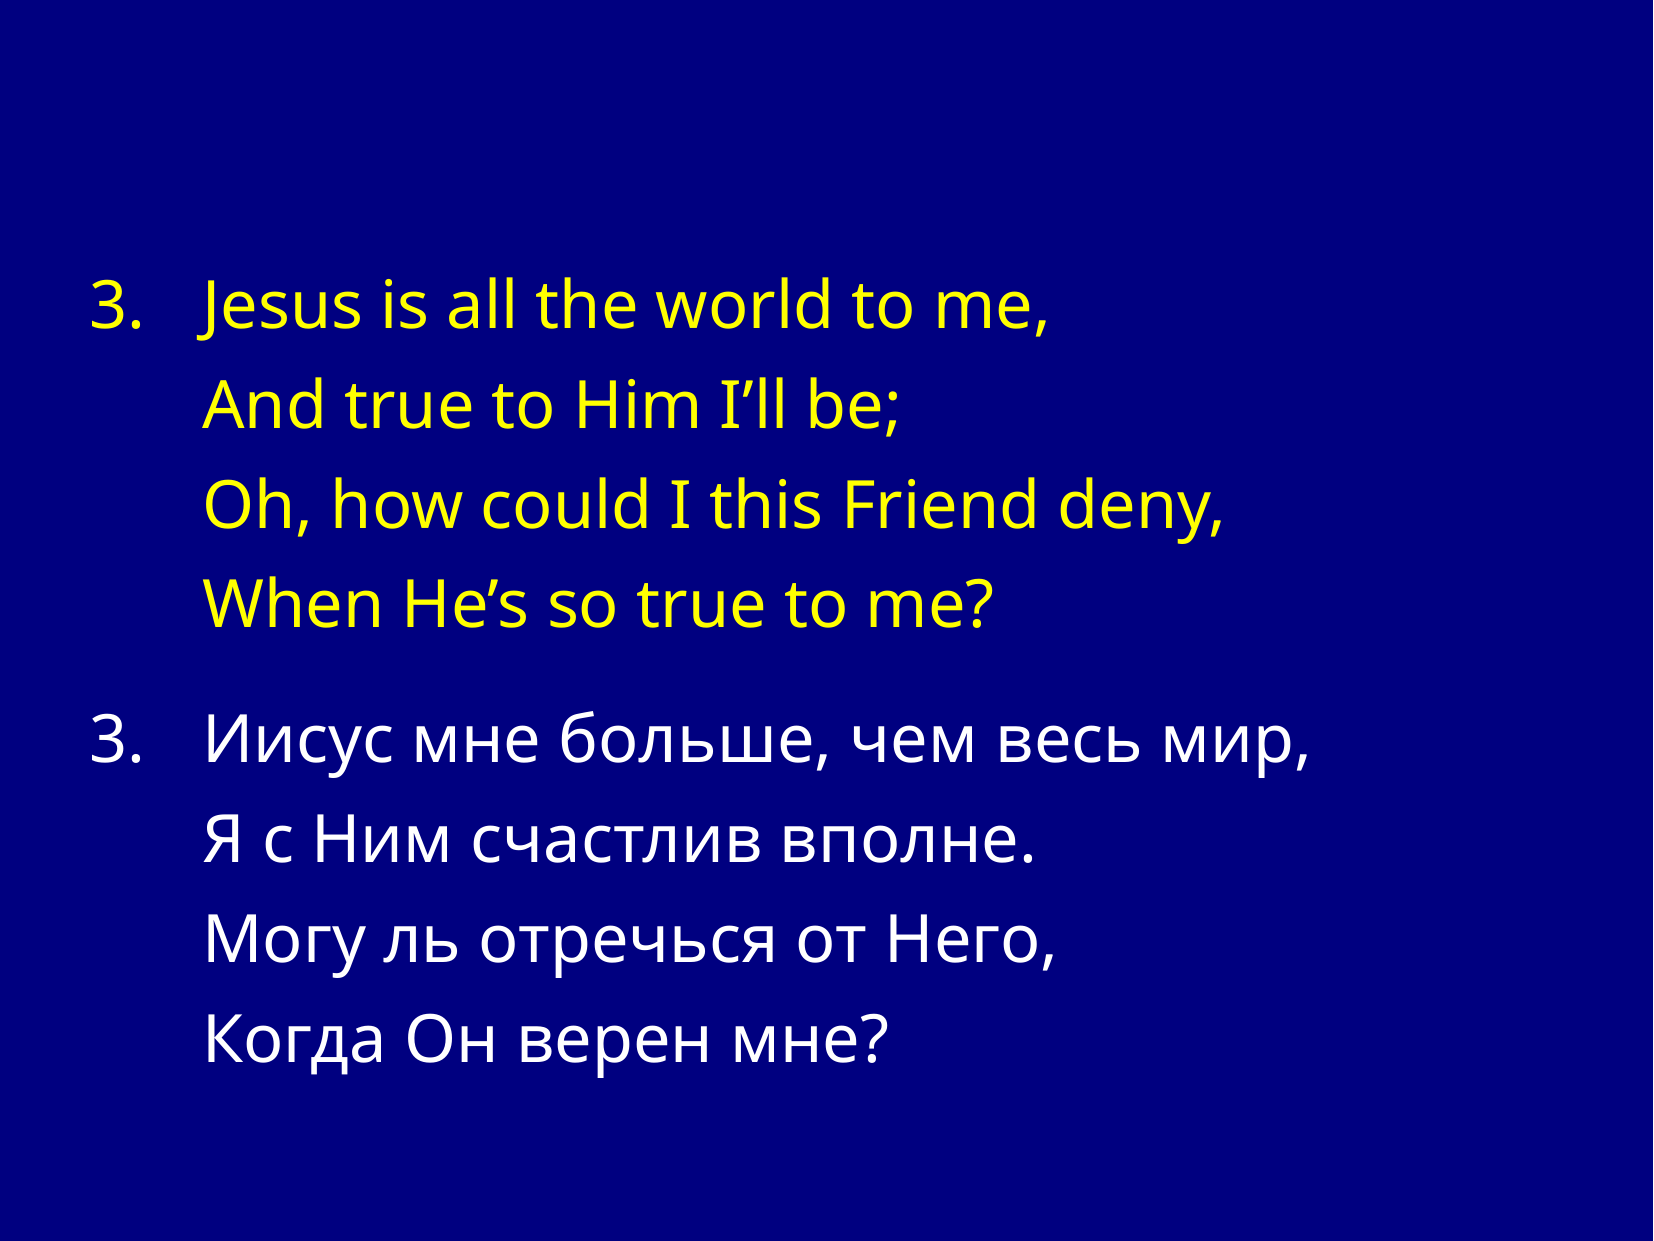

3.	Jesus is all the world to me,
	And true to Him I’ll be;
	Oh, how could I this Friend deny,
	When He’s so true to me?
3.	Иисус мне больше, чем весь мир,
	Я с Ним счастлив вполне.
	Могу ль отречься от Него,
	Когда Он верен мне?